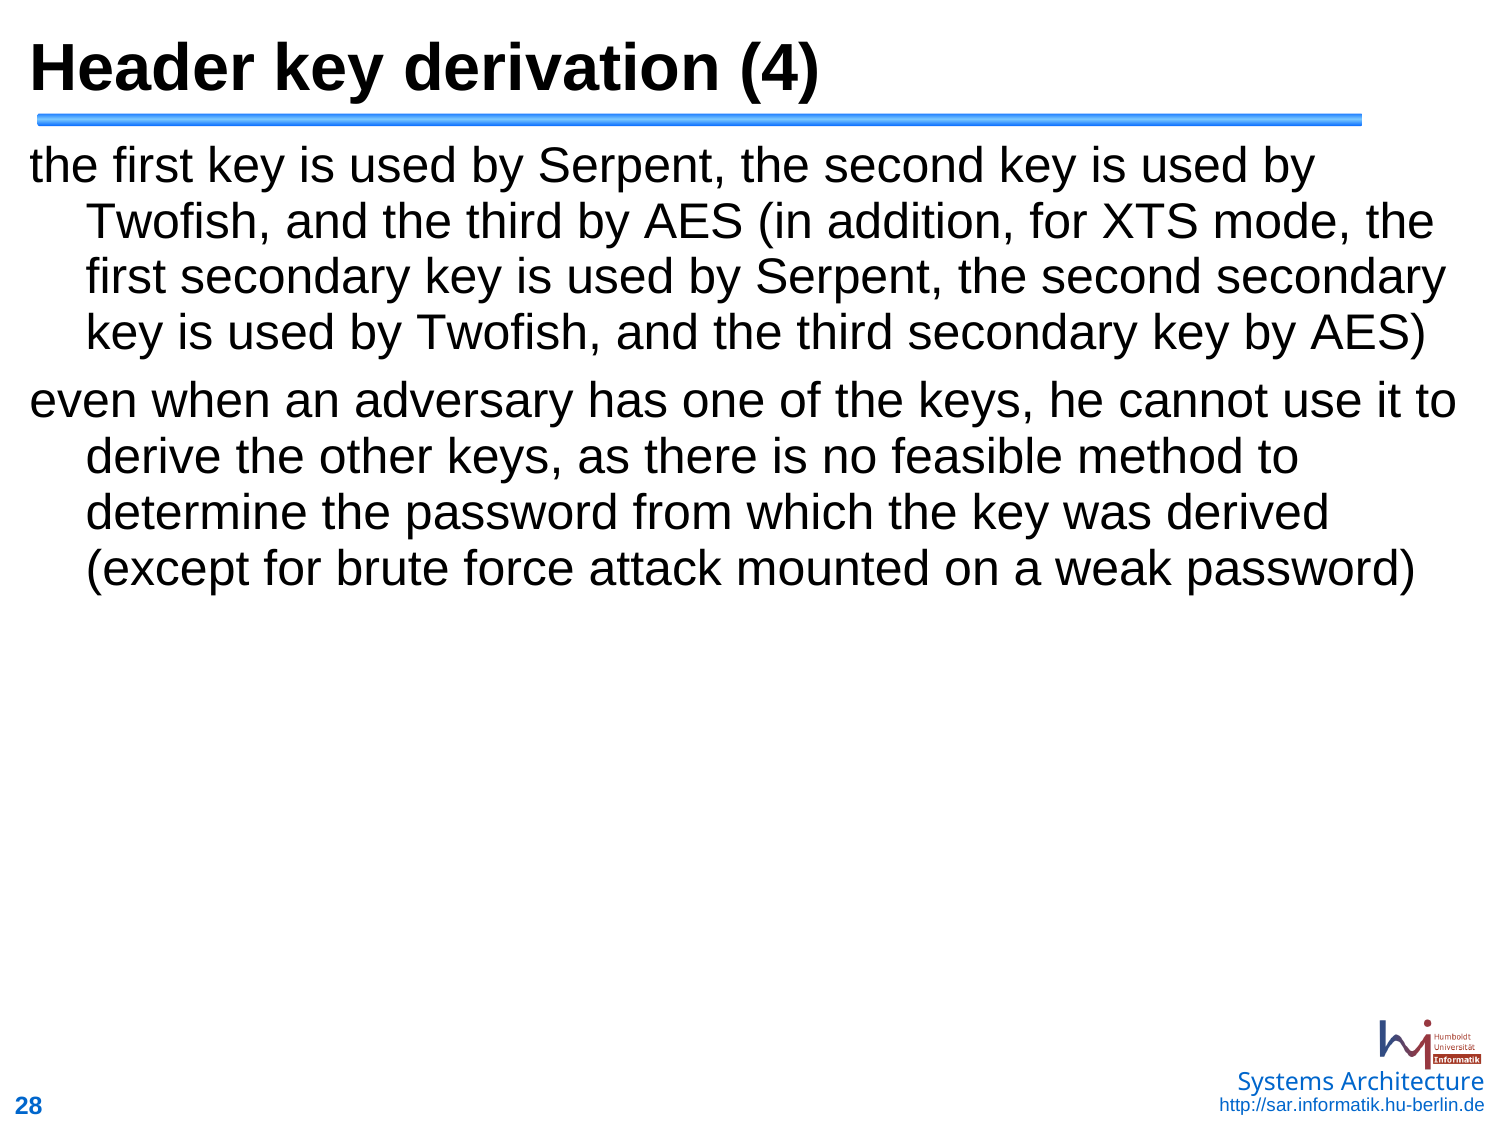

# Header key derivation (4)
the first key is used by Serpent, the second key is used by Twofish, and the third by AES (in addition, for XTS mode, the first secondary key is used by Serpent, the second secondary key is used by Twofish, and the third secondary key by AES)
even when an adversary has one of the keys, he cannot use it to derive the other keys, as there is no feasible method to determine the password from which the key was derived (except for brute force attack mounted on a weak password)